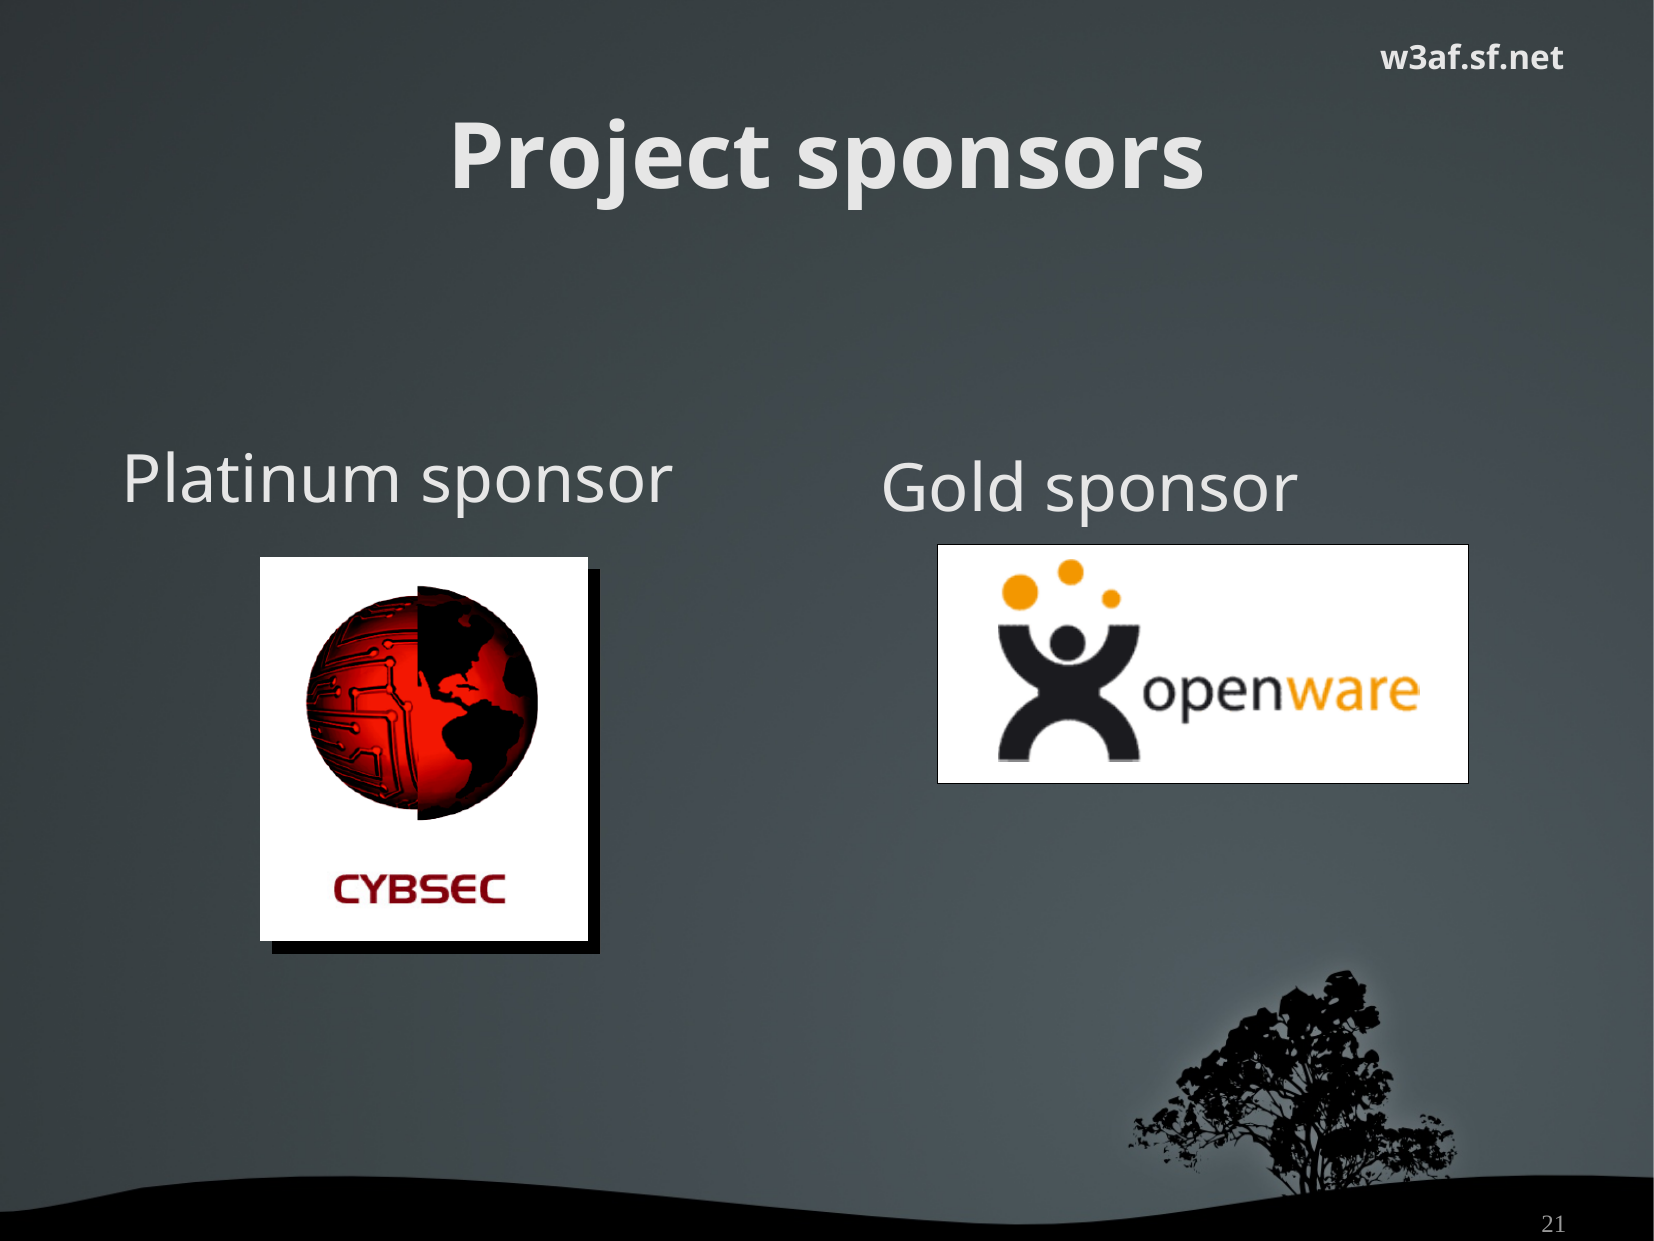

w3af.sf.net
# Project sponsors
Platinum sponsor
Gold sponsor
21